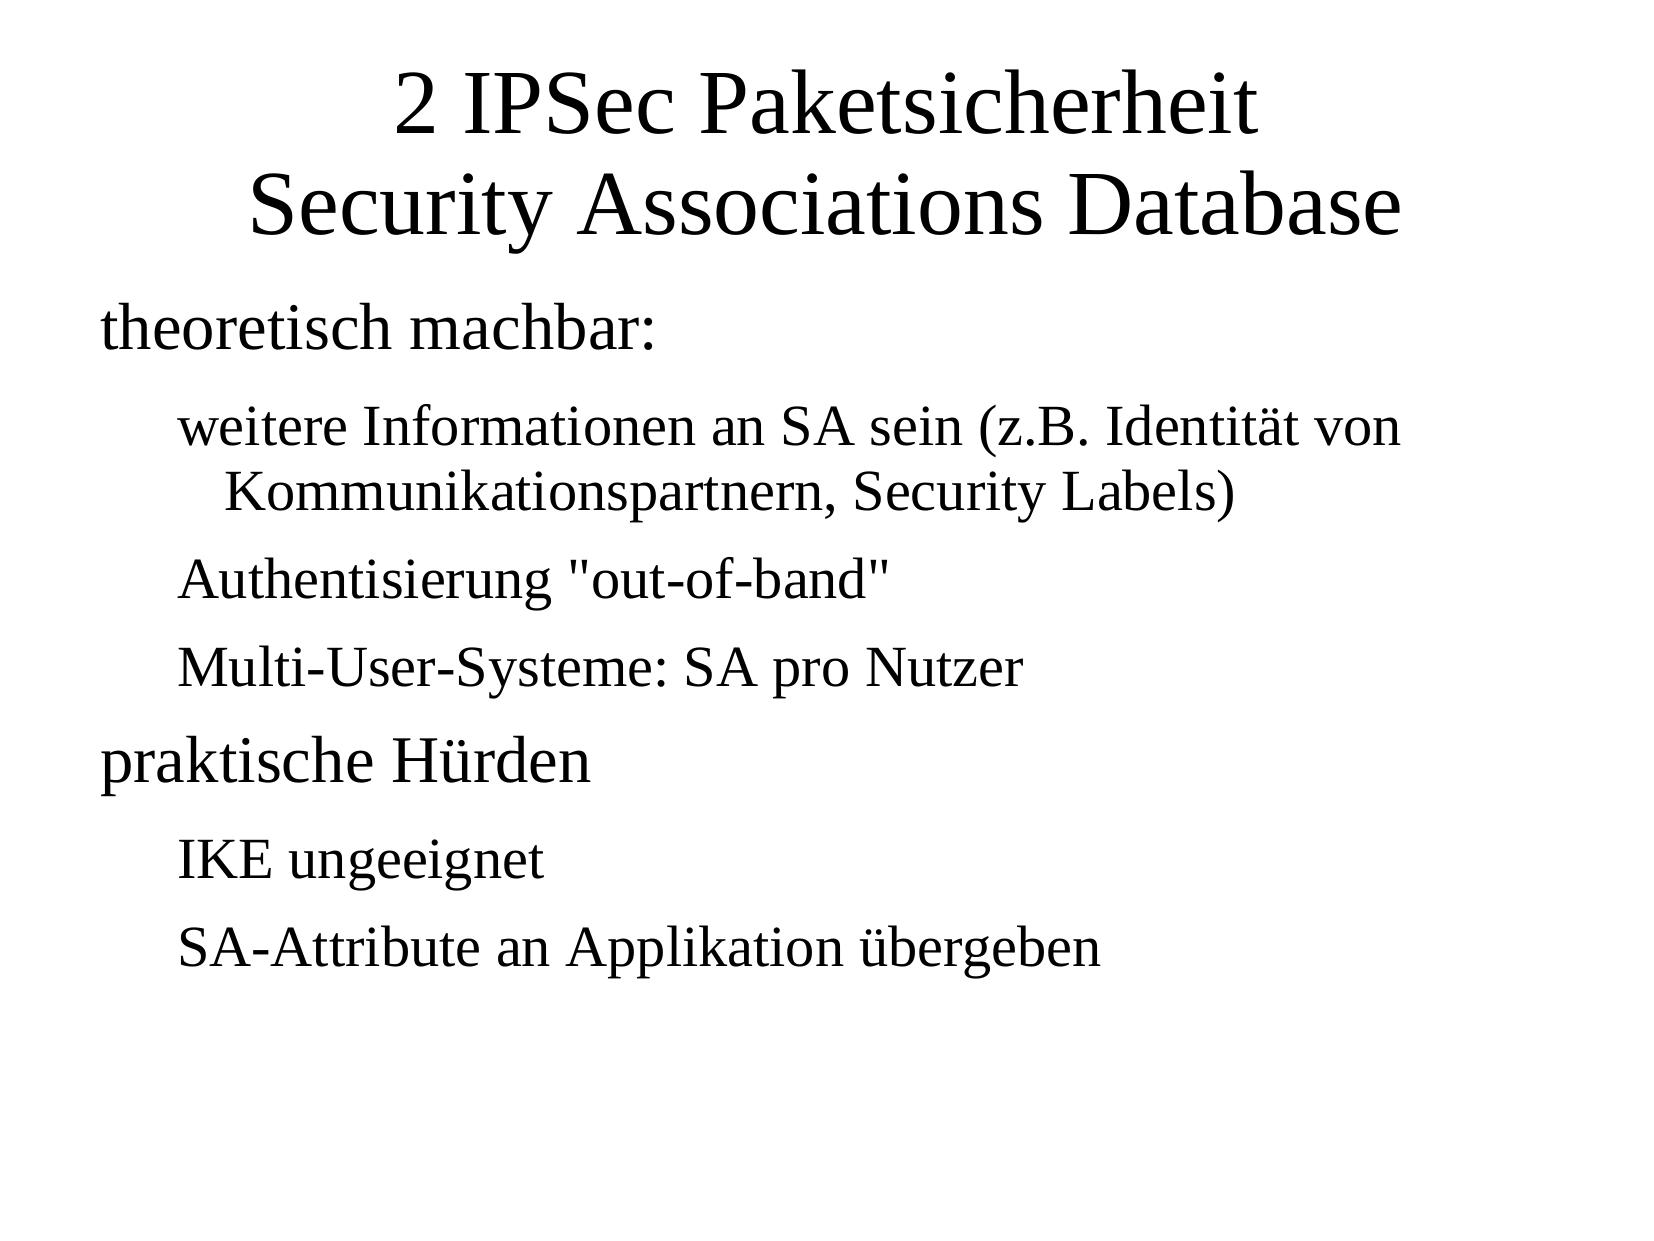

# 2 IPSec Paketsicherheit Security Associations Database
theoretisch machbar:
weitere Informationen an SA sein (z.B. Identität von Kommunikationspartnern, Security Labels)
Authentisierung "out-of-band"
Multi-User-Systeme: SA pro Nutzer
praktische Hürden
IKE ungeeignet
SA-Attribute an Applikation übergeben